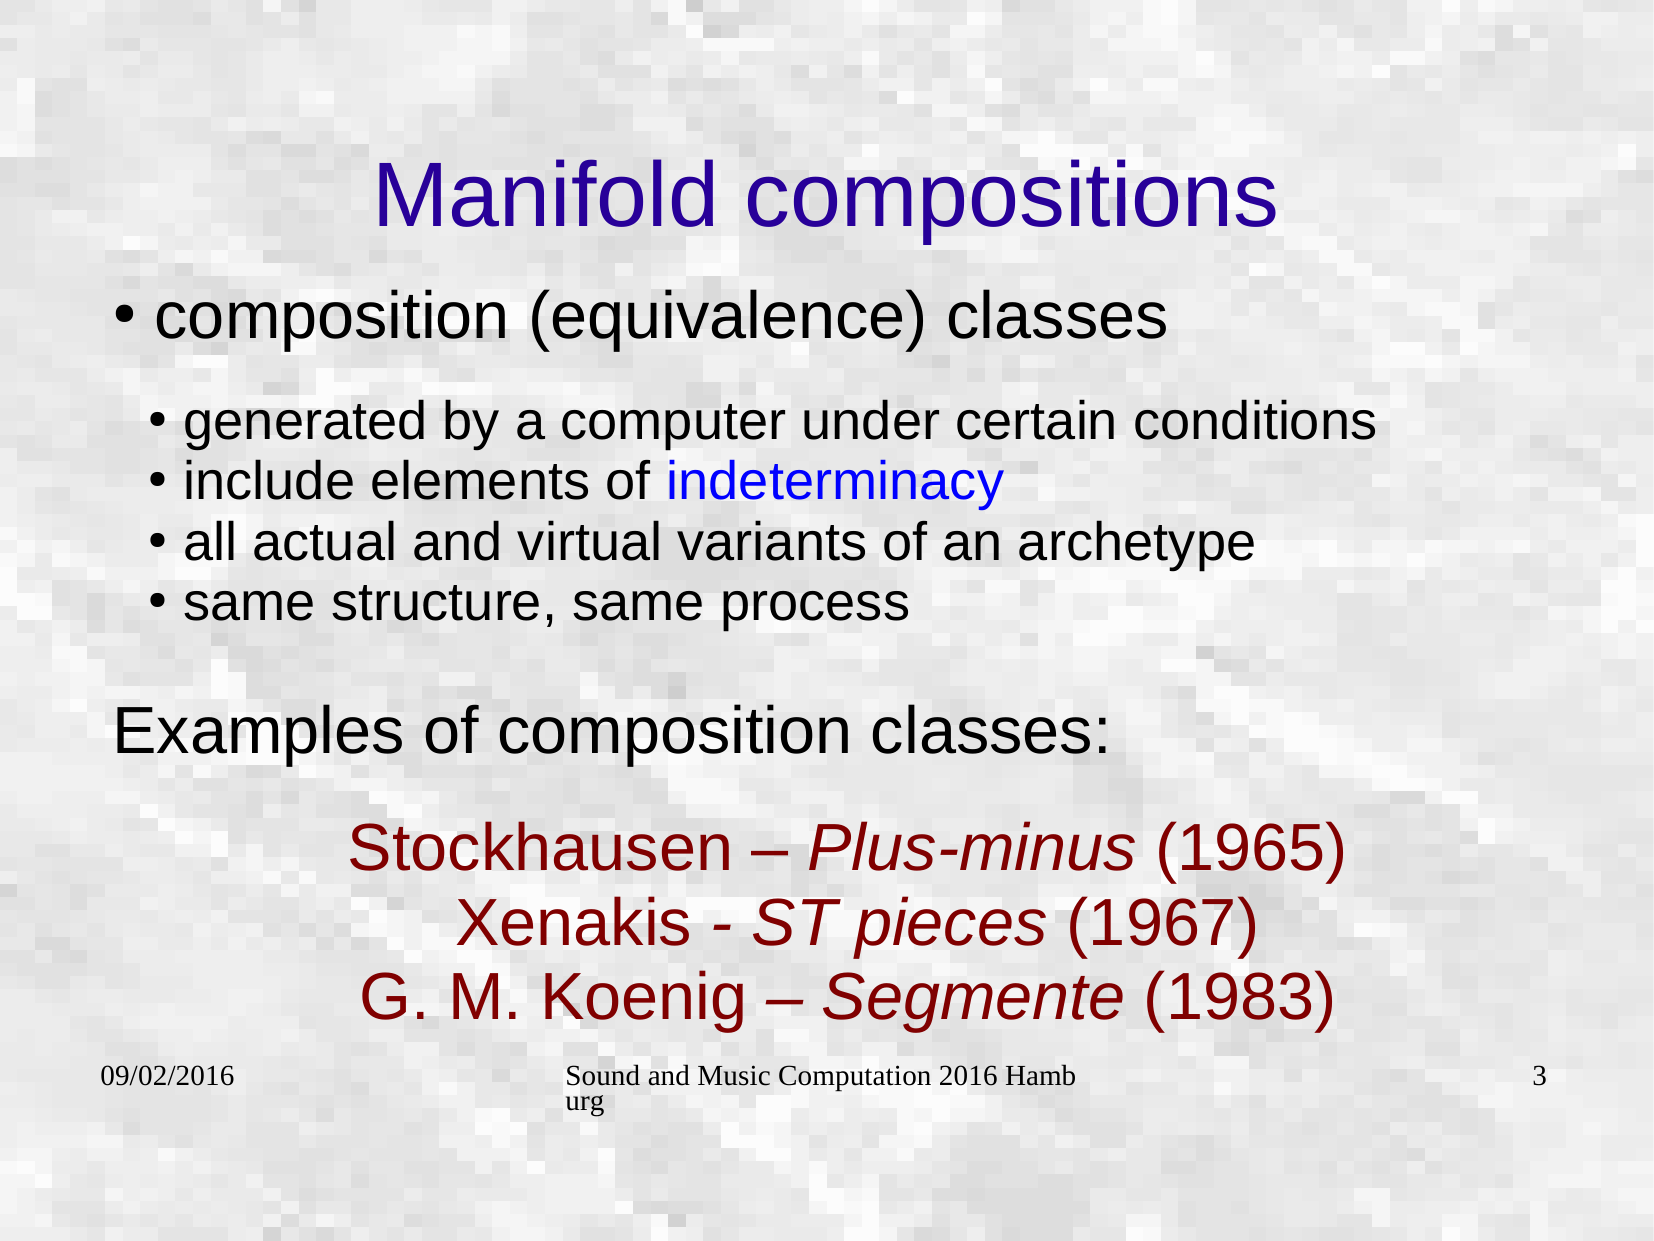

# Manifold compositions
 composition (equivalence) classes
generated by a computer under certain conditions
include elements of indeterminacy
all actual and virtual variants of an archetype
same structure, same process
Examples of composition classes:
 Stockhausen – Plus-minus (1965)
 Xenakis - ST pieces (1967)
 G. M. Koenig – Segmente (1983)
09/02/2016
Sound and Music Computation 2016 Hamburg
3